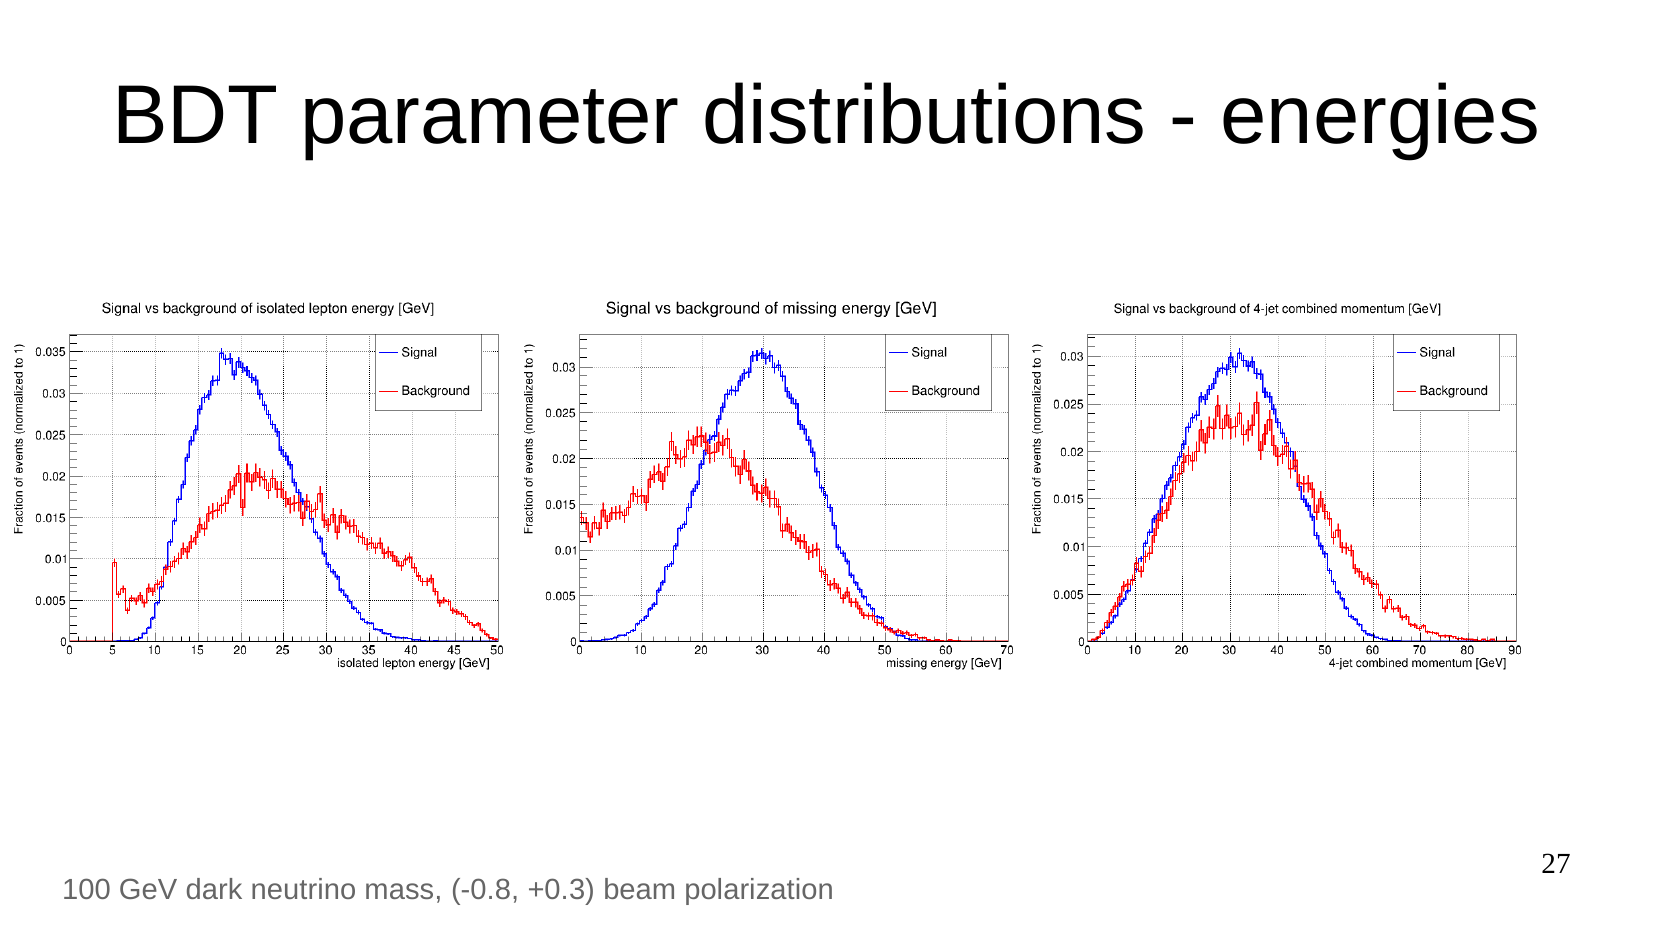

# BDT parameter distributions - energies
27
100 GeV dark neutrino mass, (-0.8, +0.3) beam polarization